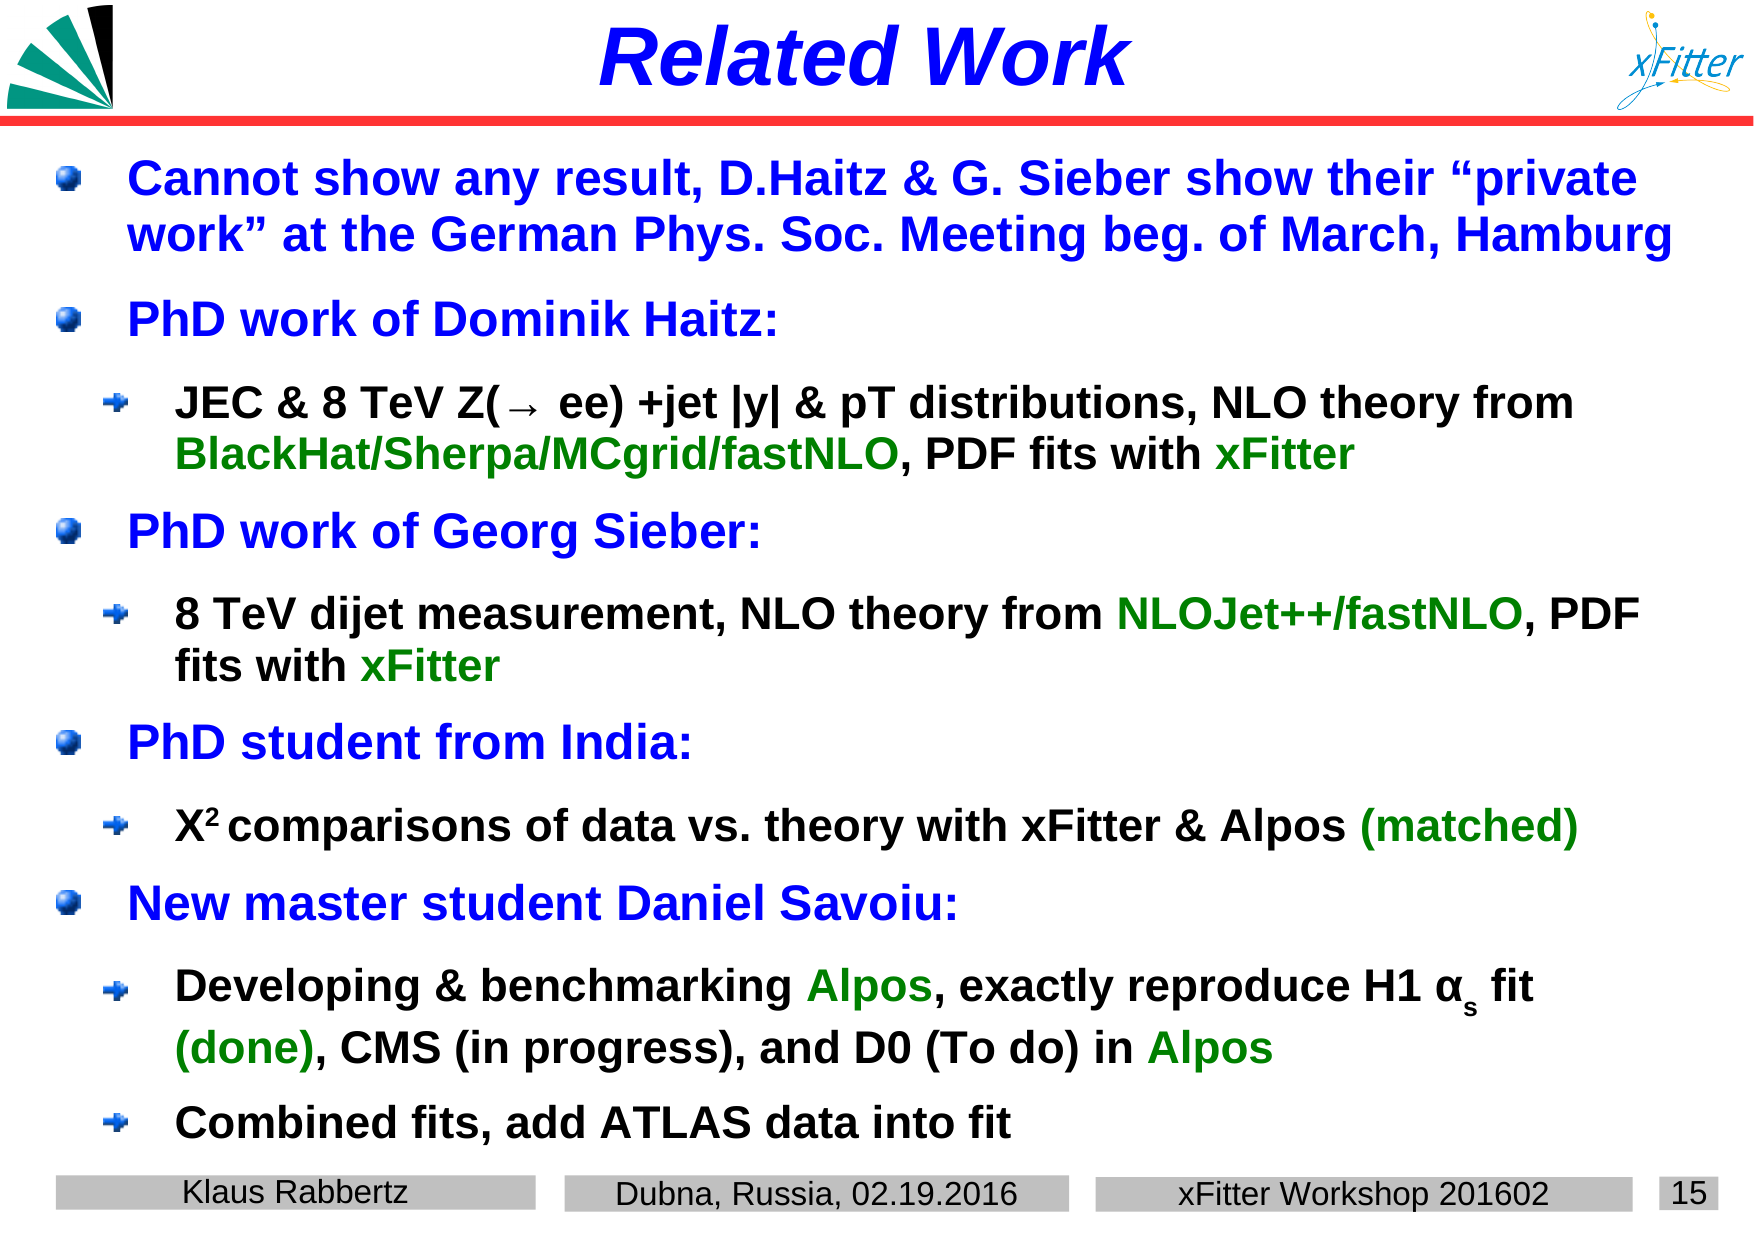

# Related Work
Cannot show any result, D.Haitz & G. Sieber show their “private work” at the German Phys. Soc. Meeting beg. of March, Hamburg
PhD work of Dominik Haitz:
JEC & 8 TeV Z(→ ee) +jet |y| & pT distributions, NLO theory from BlackHat/Sherpa/MCgrid/fastNLO, PDF fits with xFitter
PhD work of Georg Sieber:
8 TeV dijet measurement, NLO theory from NLOJet++/fastNLO, PDF fits with xFitter
PhD student from India:
Χ2 comparisons of data vs. theory with xFitter & Alpos (matched)
New master student Daniel Savoiu:
Developing & benchmarking Alpos, exactly reproduce H1 αs fit (done), CMS (in progress), and D0 (To do) in Alpos
Combined fits, add ATLAS data into fit